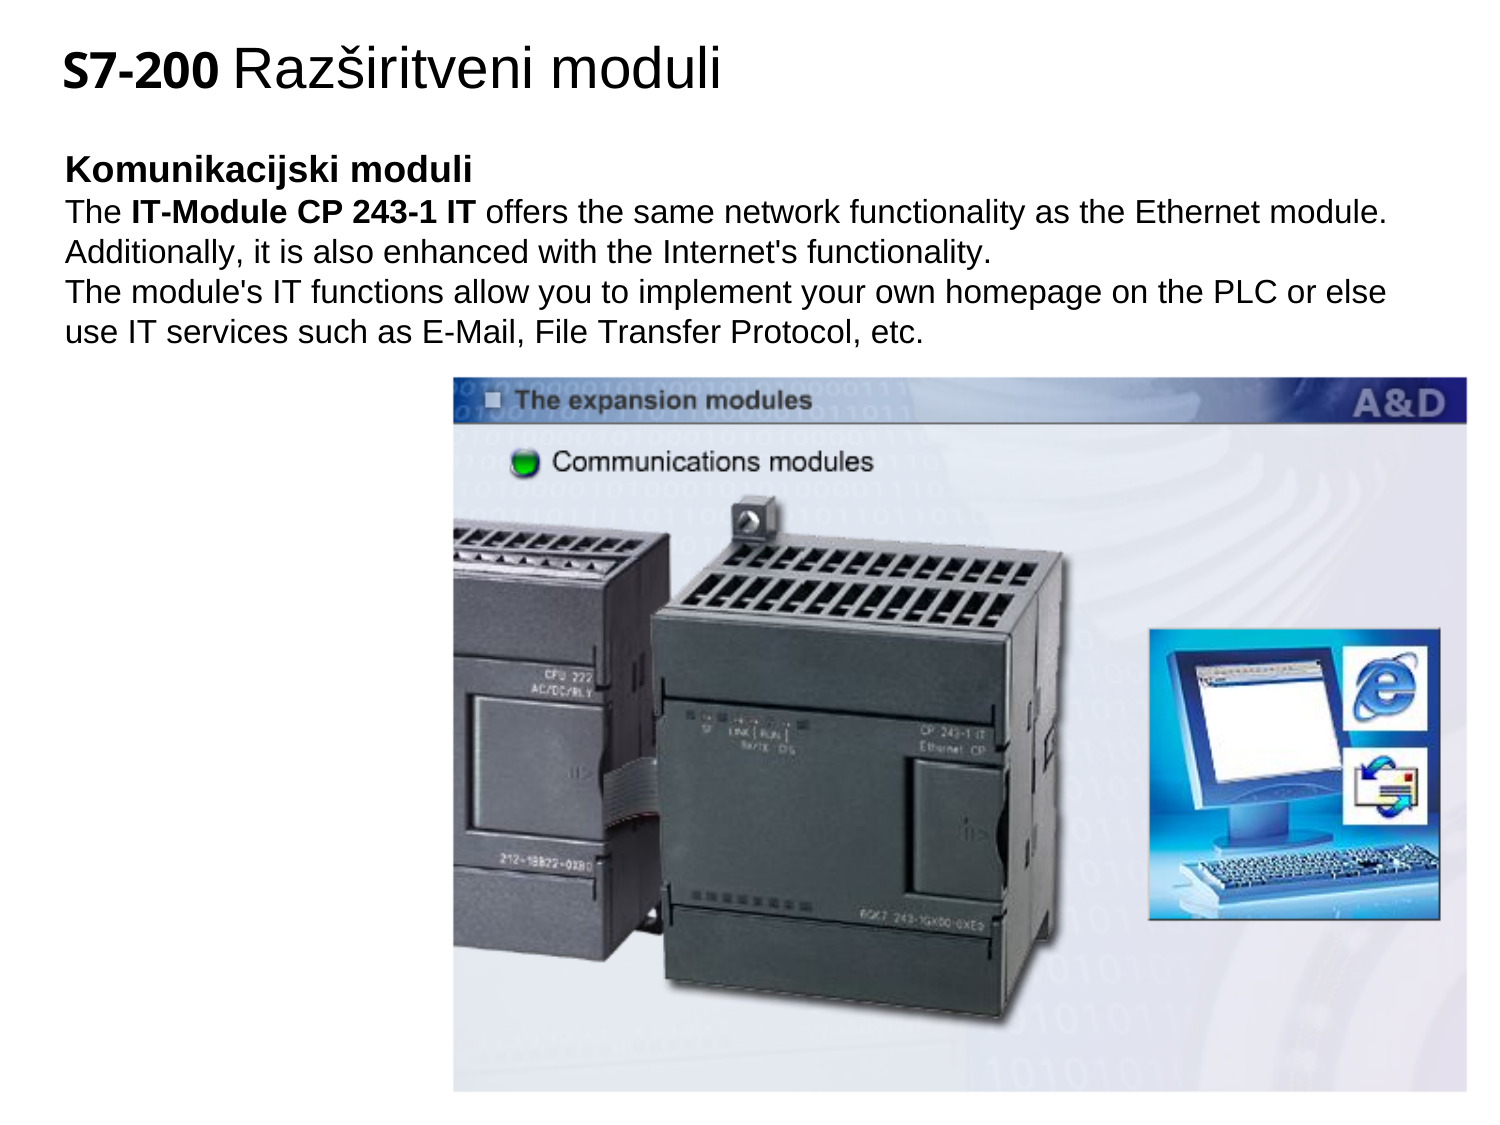

S7-200 Razširitveni moduli
Komunikacijski moduli
The IT-Module CP 243-1 IT offers the same network functionality as the Ethernet module. Additionally, it is also enhanced with the Internet's functionality.
The module's IT functions allow you to implement your own homepage on the PLC or else use IT services such as E-Mail, File Transfer Protocol, etc.